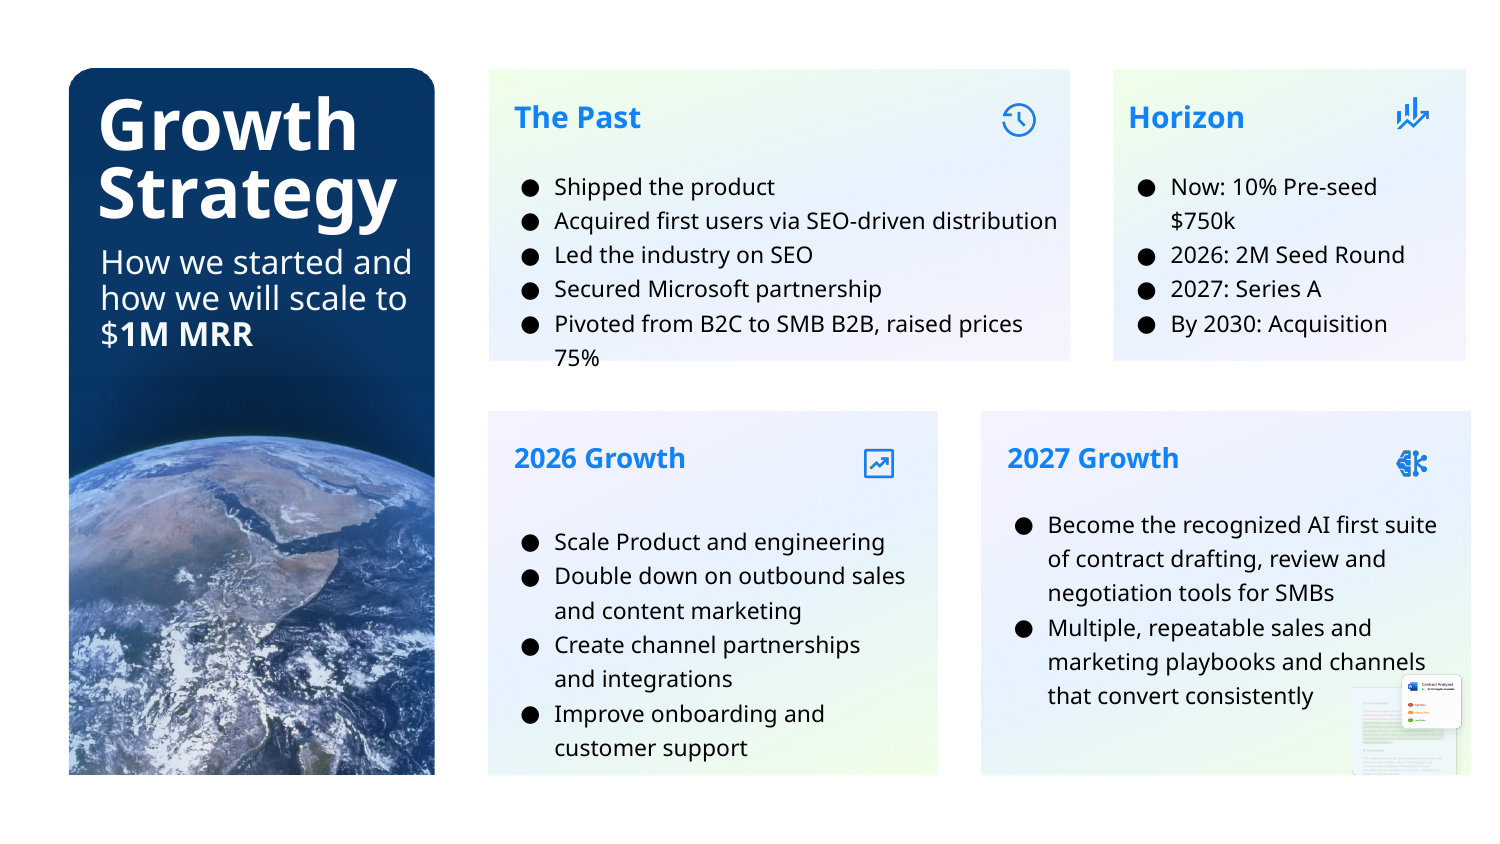

The Past
Horizon
# Growth Strategy
Shipped the product
Acquired first users via SEO-driven distribution
Led the industry on SEO
Secured Microsoft partnership
Pivoted from B2C to SMB B2B, raised prices 75%
Now: 10% Pre-seed $750k
2026: 2M Seed Round
2027: Series A
By 2030: Acquisition
How we started and how we will scale to $1M MRR
2026 Growth
2027 Growth
Become the recognized AI first suite of contract drafting, review and negotiation tools for SMBs
Multiple, repeatable sales and marketing playbooks and channels that convert consistently
Scale Product and engineering
Double down on outbound sales and content marketing
Create channel partnerships and integrations
Improve onboarding and customer support